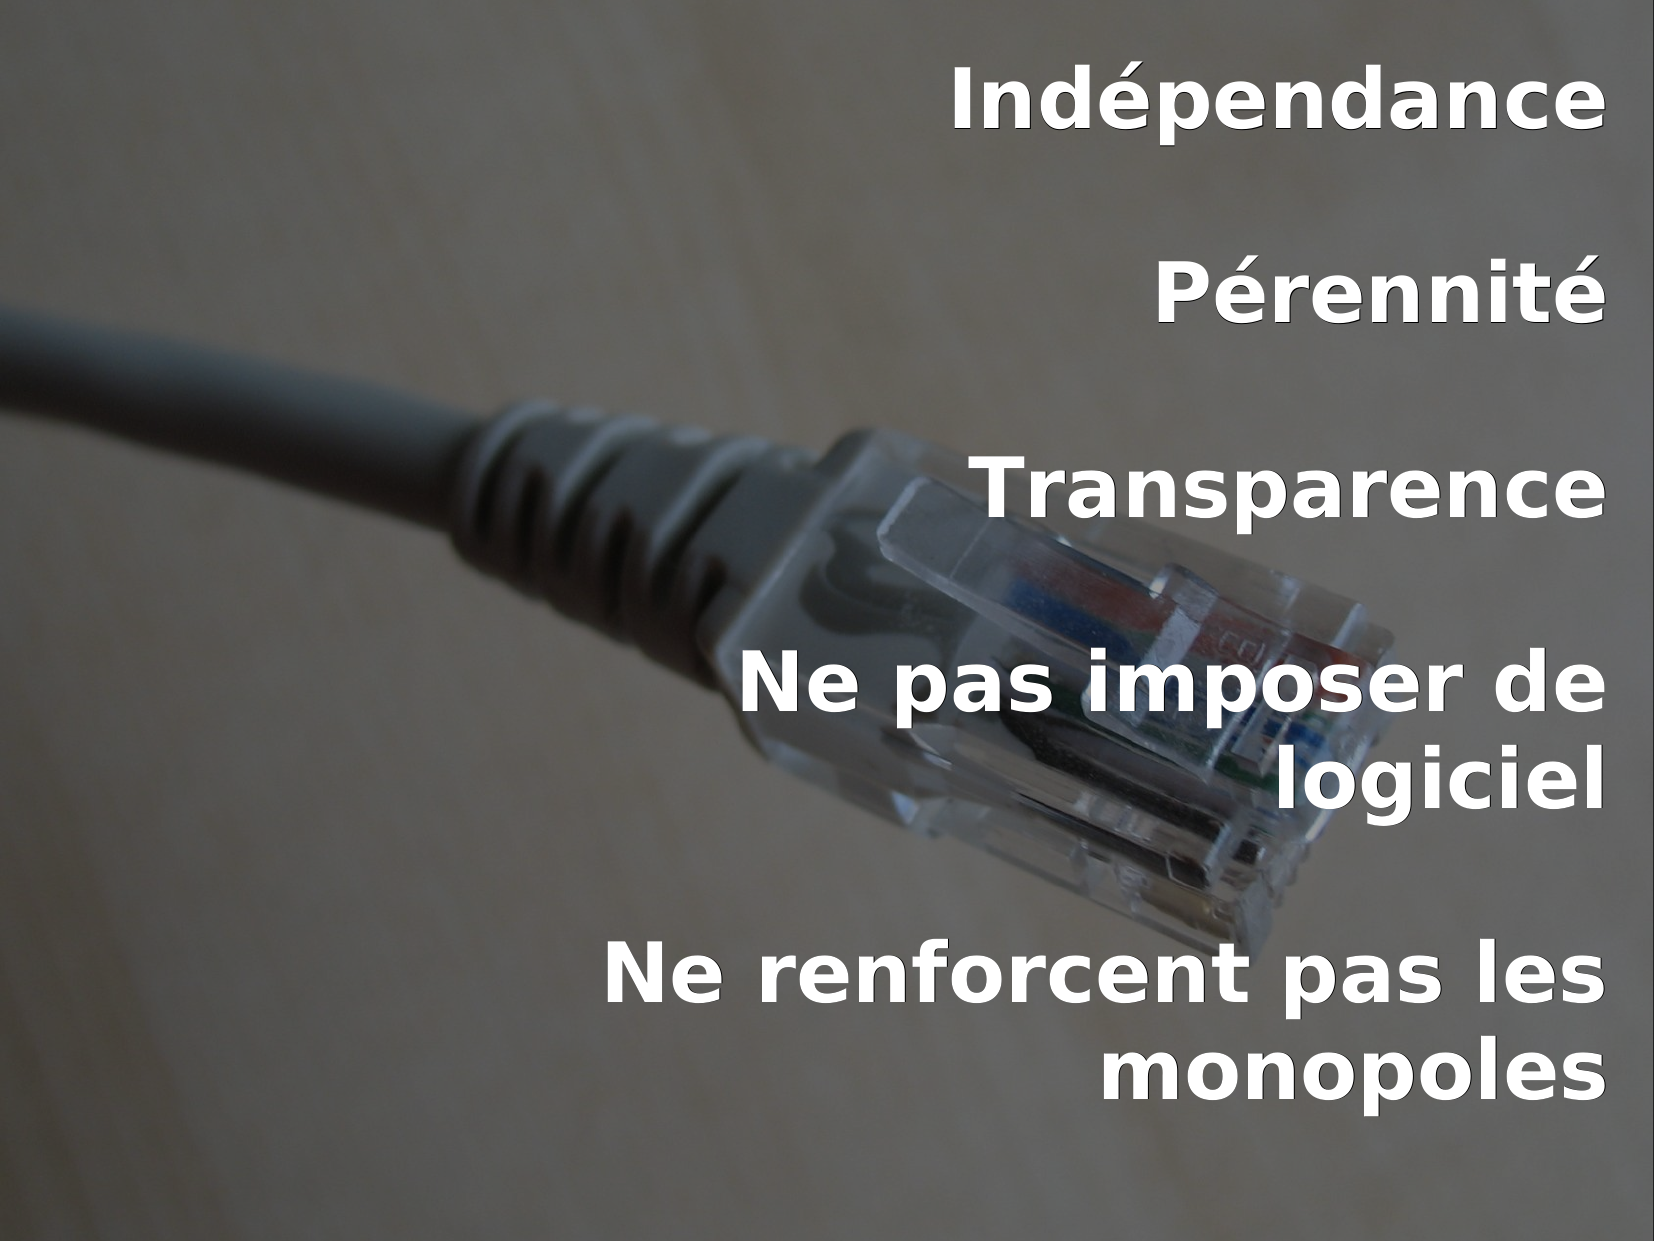

Indépendance
Pérennité
Transparence
Ne pas imposer de logiciel
Ne renforcent pas les monopoles